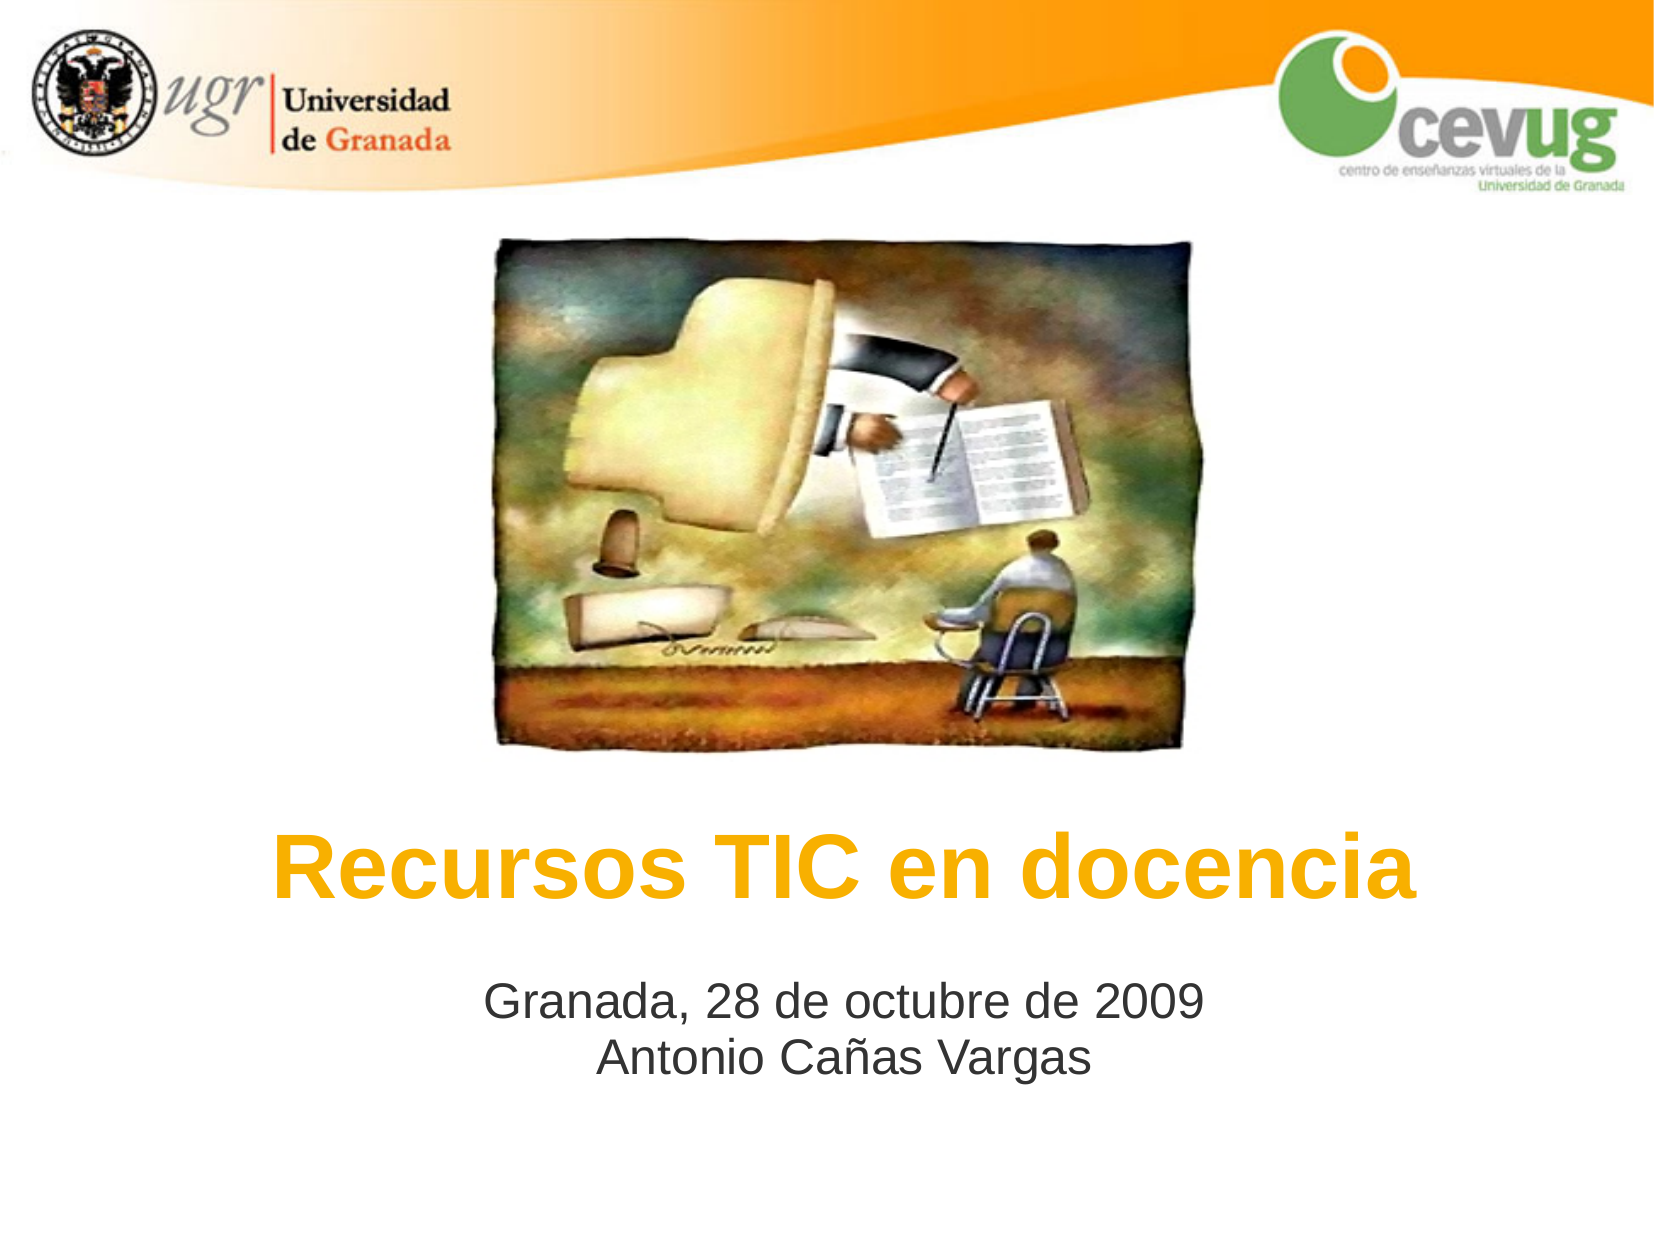

Recursos TIC en docencia
Granada, 28 de octubre de 2009
Antonio Cañas Vargas